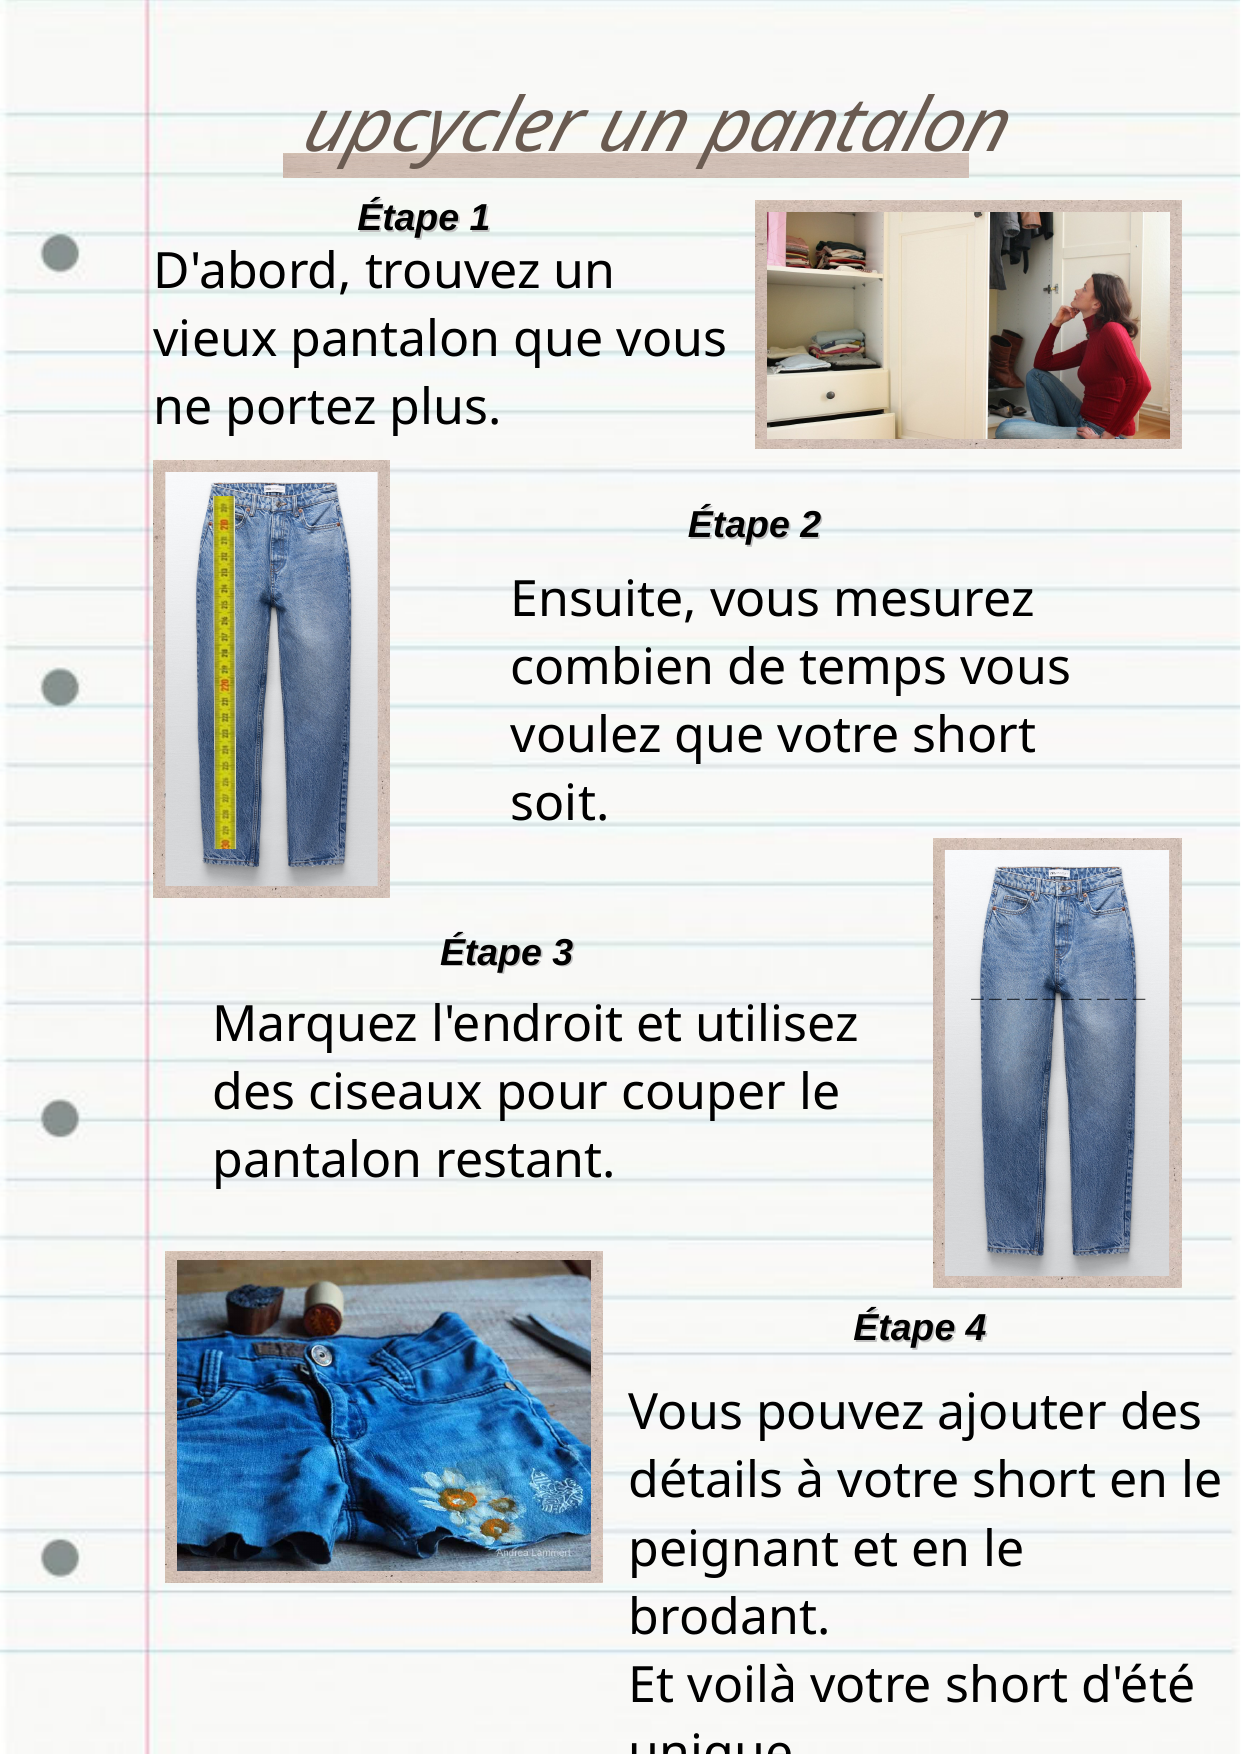

upcycler un pantalon
Étape 1
# D'abord, trouvez un vieux pantalon que vous ne portez plus.
Étape 2
Ensuite, vous mesurez combien de temps vous voulez que votre short soit.
Étape 3
_ _ _ _ _ _ _ _ _ _
Marquez l'endroit et utilisez des ciseaux pour couper le pantalon restant.
Étape 4
Vous pouvez ajouter des détails à votre short en le peignant et en le brodant.
Et voilà votre short d'été unique